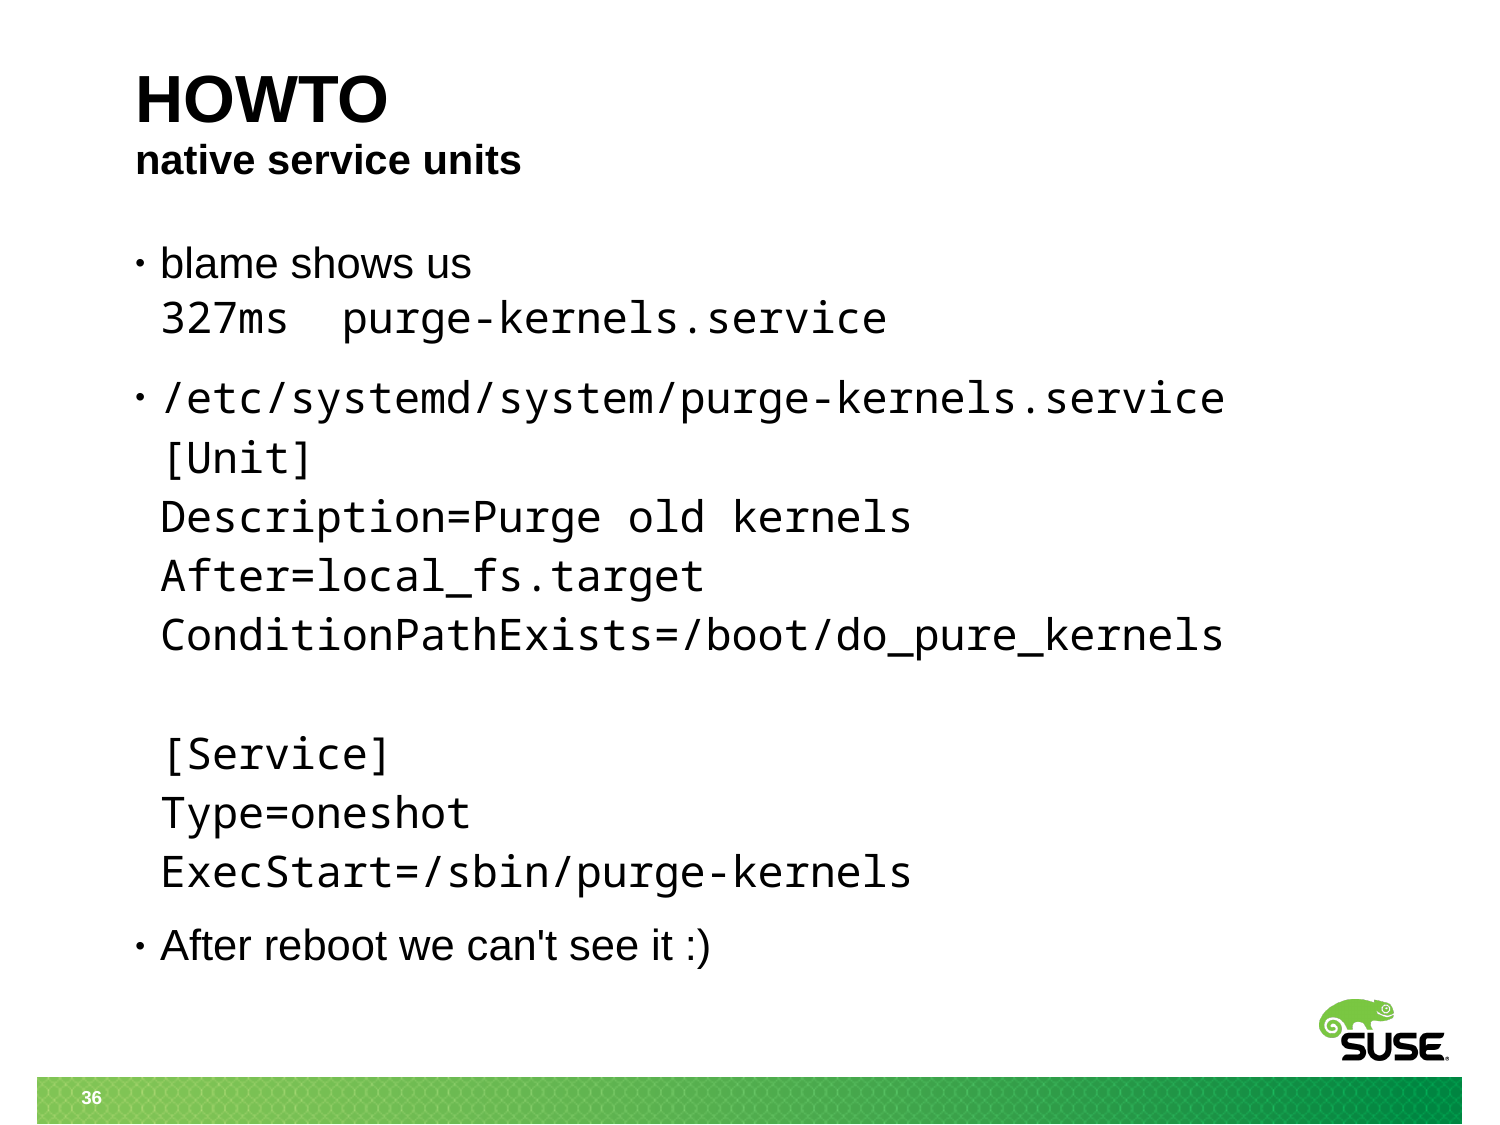

# HOWTO native service units
blame shows us
327ms purge-kernels.service
/etc/systemd/system/purge-kernels.service
[Unit]
Description=Purge old kernels
After=local_fs.target
ConditionPathExists=/boot/do_pure_kernels
[Service]
Type=oneshot
ExecStart=/sbin/purge-kernels
After reboot we can't see it :)